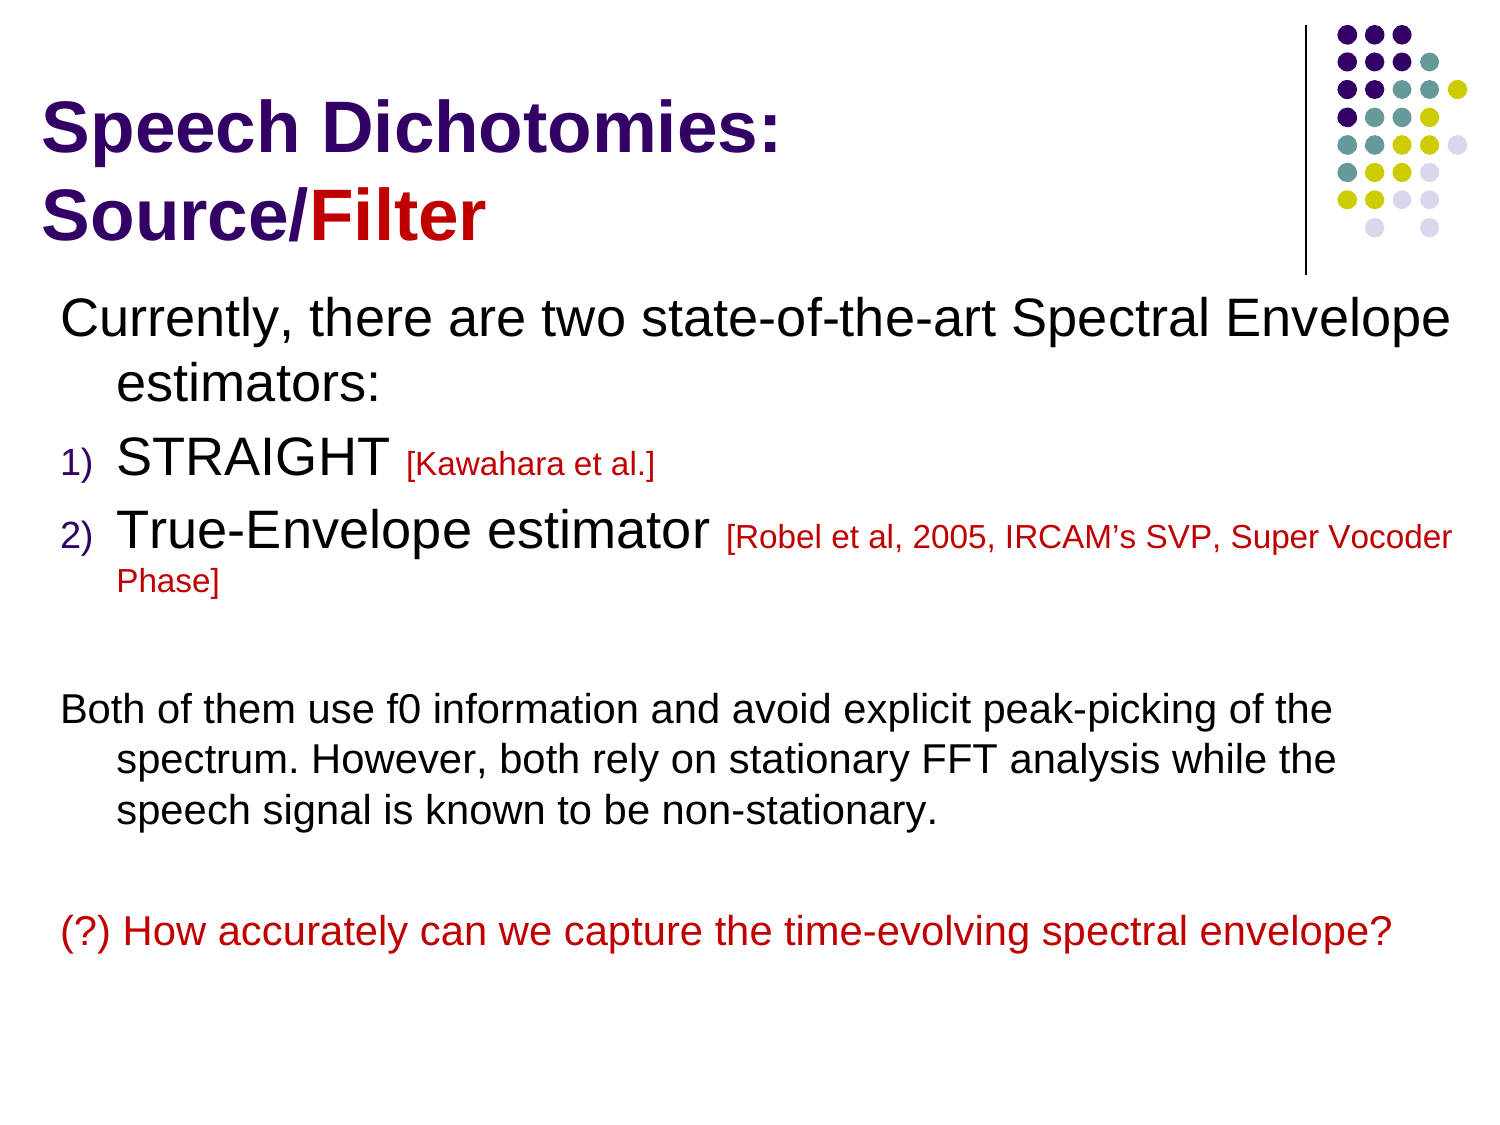

Speech Dichotomies:
Source/Filter
# Currently, there are two state-of-the-art Spectral Envelope estimators:
STRAIGHT [Kawahara et al.]
True-Envelope estimator [Robel et al, 2005, IRCAM’s SVP, Super Vocoder Phase]
Both of them use f0 information and avoid explicit peak-picking of the spectrum. However, both rely on stationary FFT analysis while the speech signal is known to be non-stationary.
(?) How accurately can we capture the time-evolving spectral envelope?